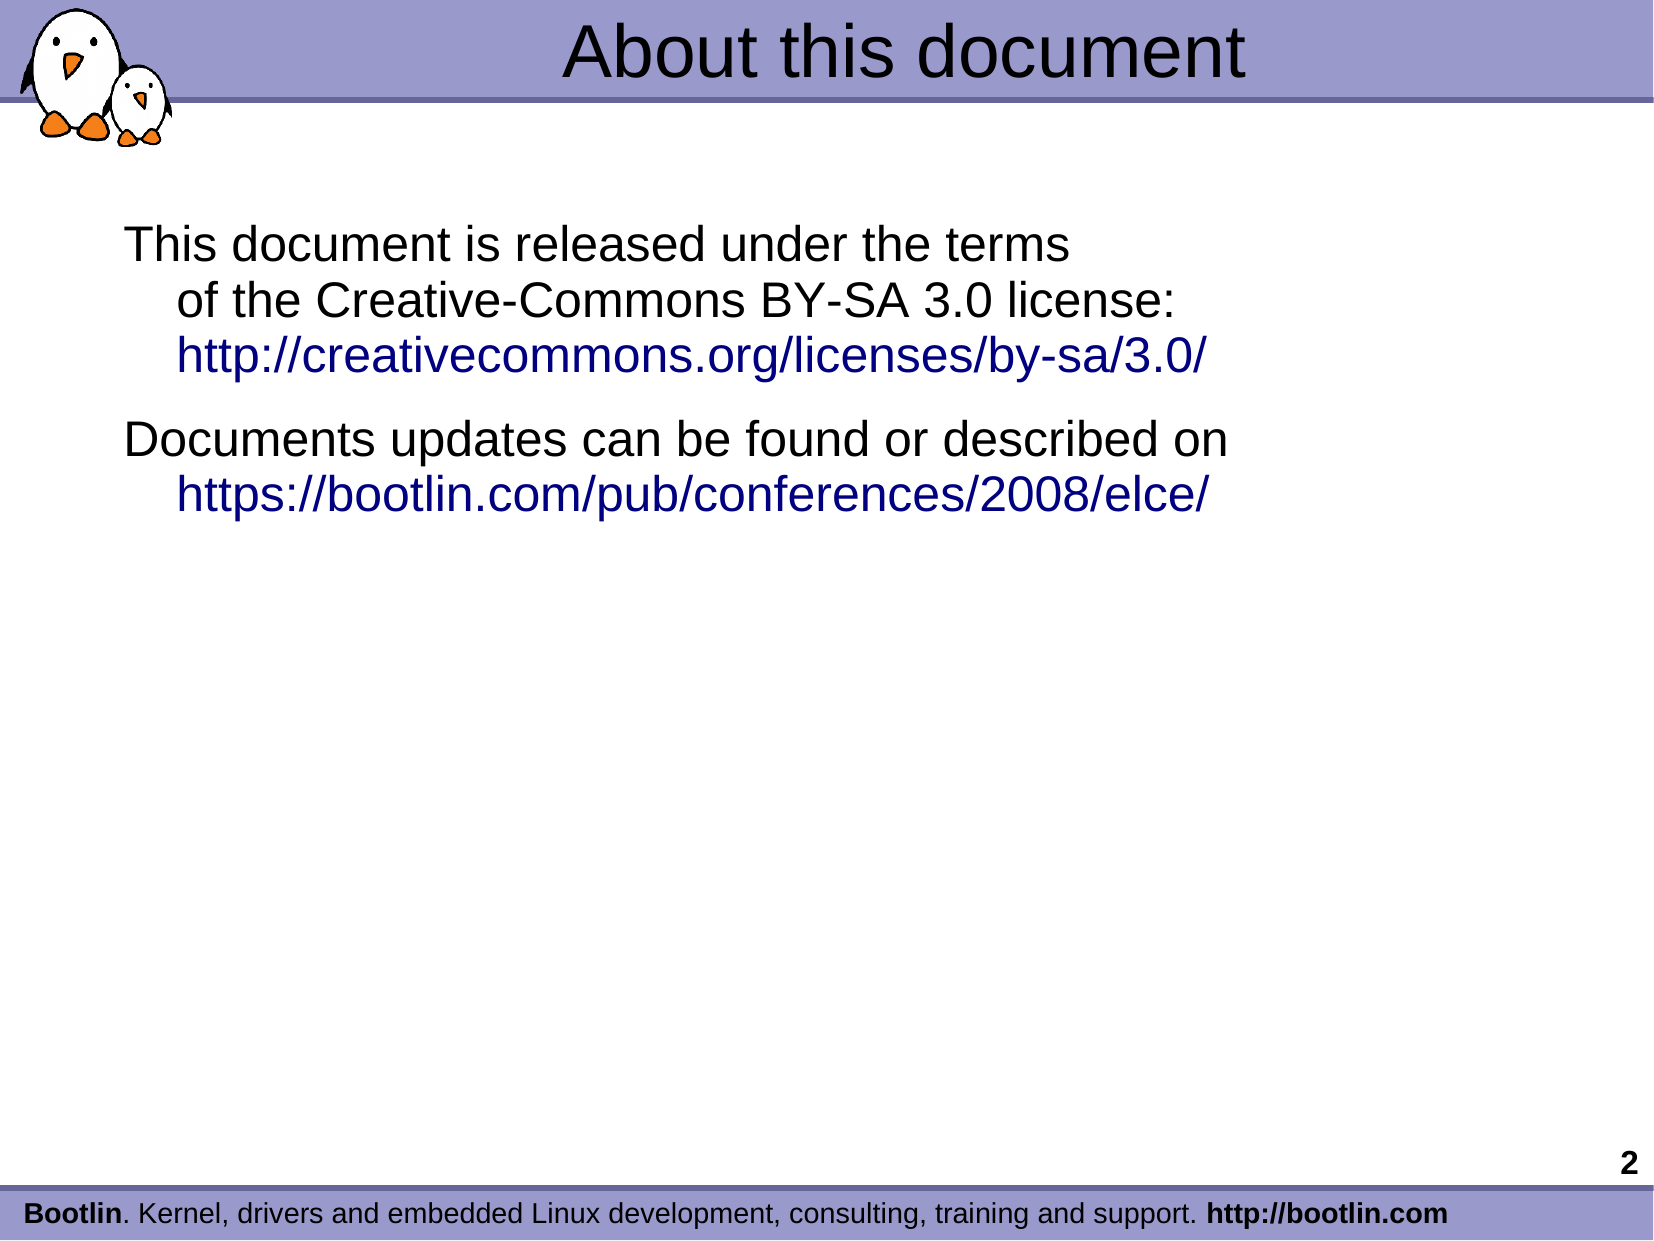

# About this document
This document is released under the terms
of the Creative-Commons BY-SA 3.0 license:
http://creativecommons.org/licenses/by-sa/3.0/
Documents updates can be found or described on
https://bootlin.com/pub/conferences/2008/elce/